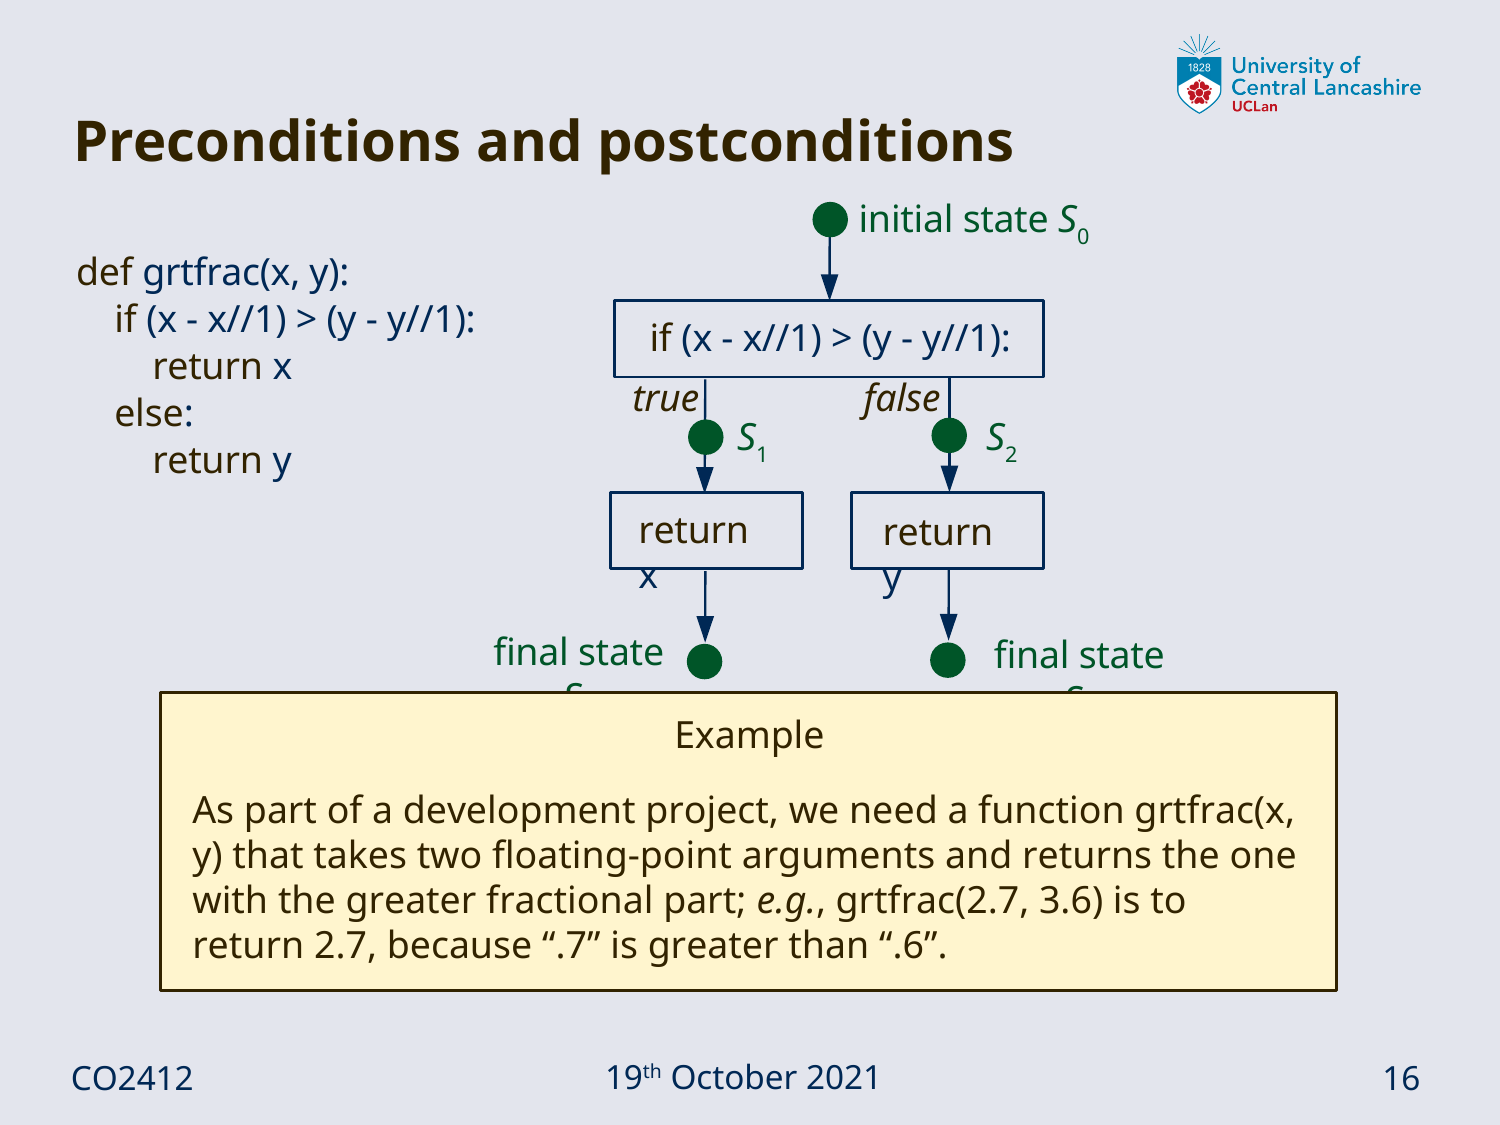

# Preconditions and postconditions
initial state S0
def grtfrac(x, y):
 if (x - x//1) > (y - y//1):
 return x
 else:
 return y
if (x - x//1) > (y - y//1):
true
false
S1
S2
return x
return y
final state S3
final state S4
Example
As part of a development project, we need a function grtfrac(x, y) that takes two floating-point arguments and returns the one with the greater fractional part; e.g., grtfrac(2.7, 3.6) is to return 2.7, because “.7” is greater than “.6”.